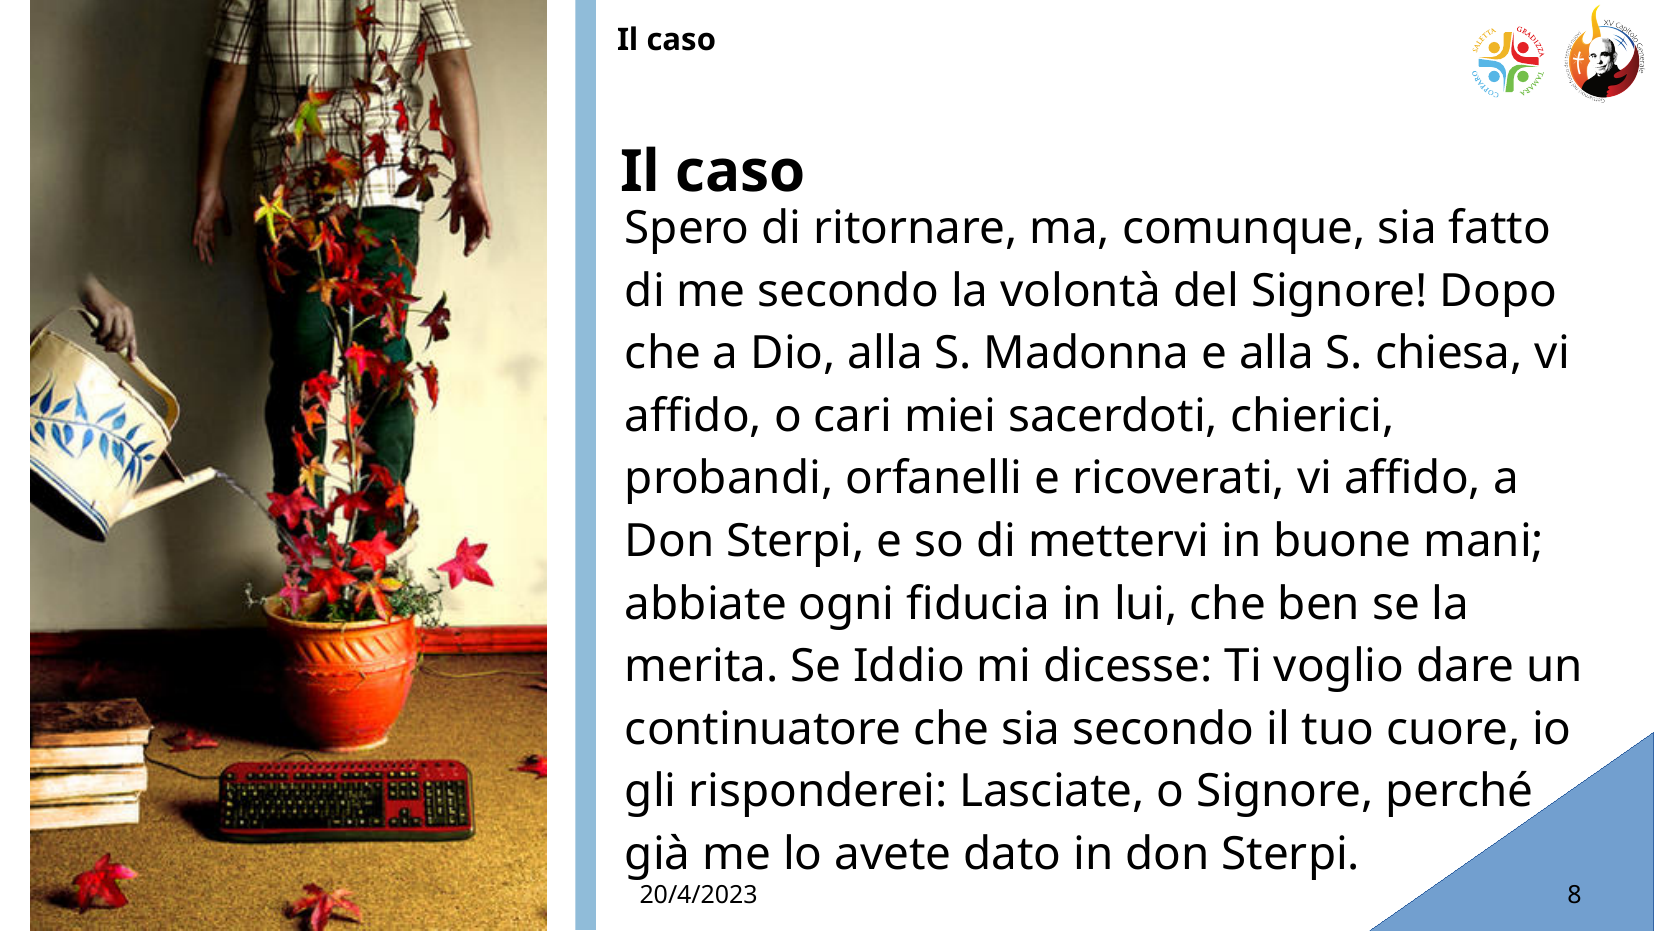

Il caso
Il caso
# Spero di ritornare, ma, comunque, sia fatto di me secondo la volontà del Signore! Dopo che a Dio, alla S. Madonna e alla S. chiesa, vi affido, o cari miei sacerdoti, chierici, probandi, orfanelli e ricoverati, vi affido, a Don Sterpi, e so di mettervi in buone mani; abbiate ogni fiducia in lui, che ben se la merita. Se Iddio mi dicesse: Ti voglio dare un continuatore che sia secondo il tuo cuore, io gli risponderei: Lasciate, o Signore, perché già me lo avete dato in don Sterpi.